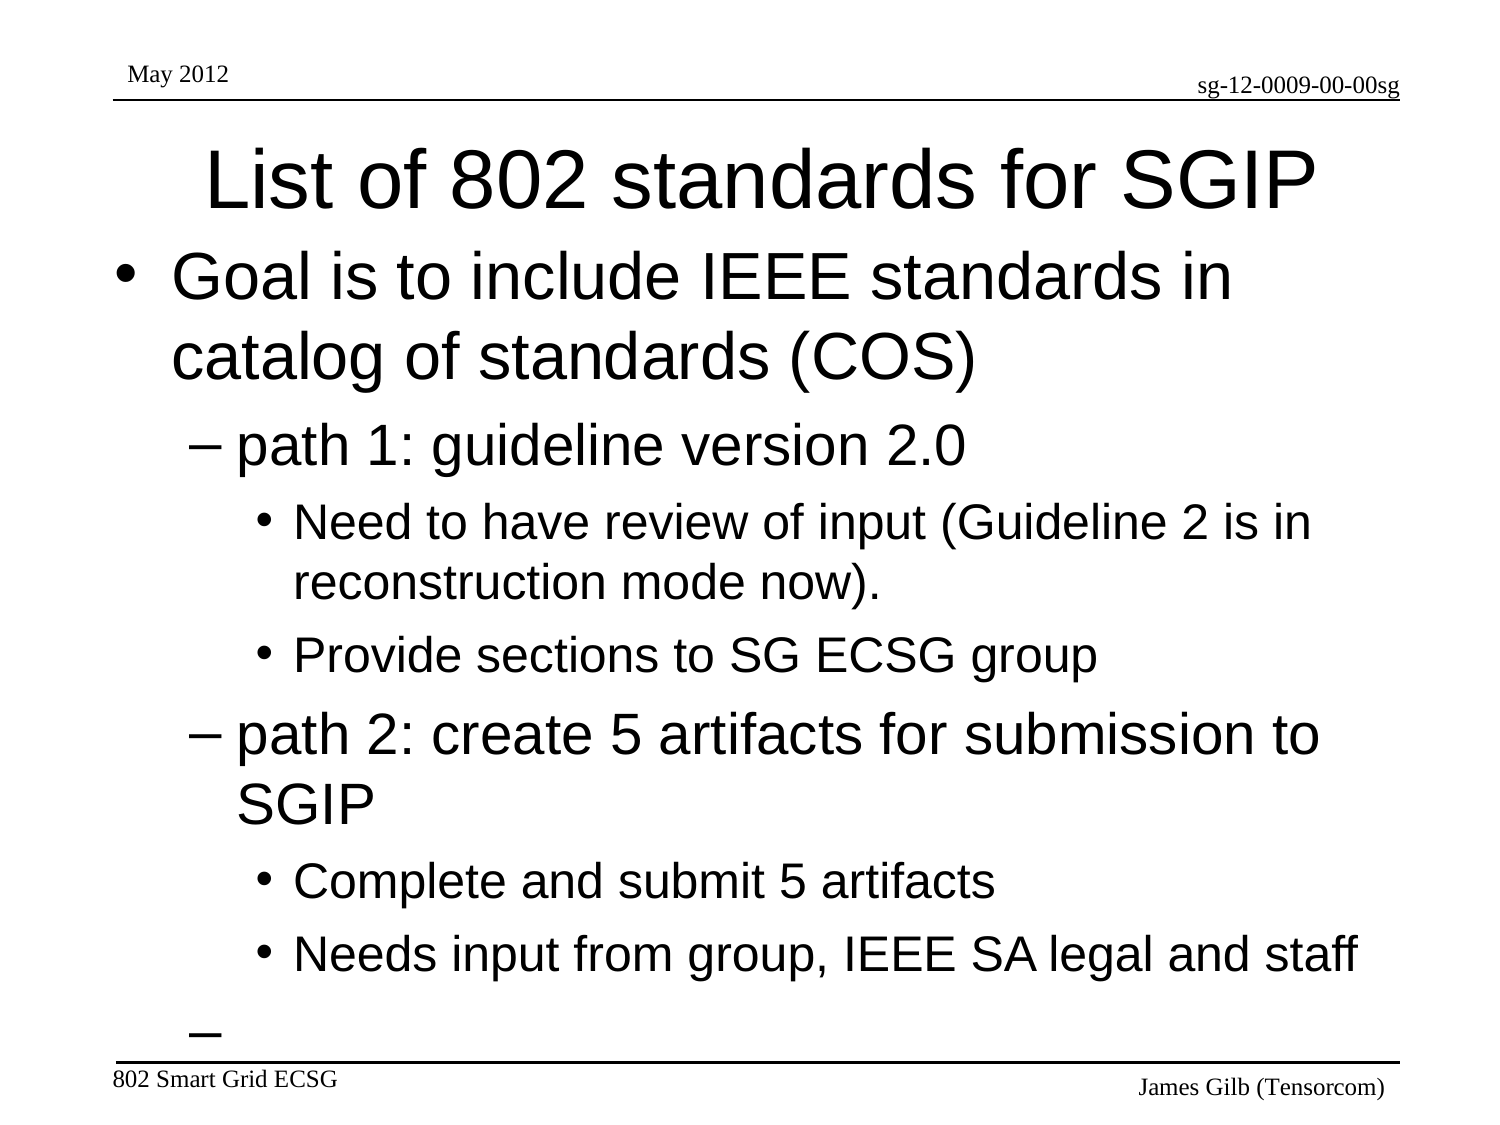

# List of 802 standards for SGIP
Goal is to include IEEE standards in catalog of standards (COS)
path 1: guideline version 2.0
Need to have review of input (Guideline 2 is in reconstruction mode now).
Provide sections to SG ECSG group
path 2: create 5 artifacts for submission to SGIP
Complete and submit 5 artifacts
Needs input from group, IEEE SA legal and staff